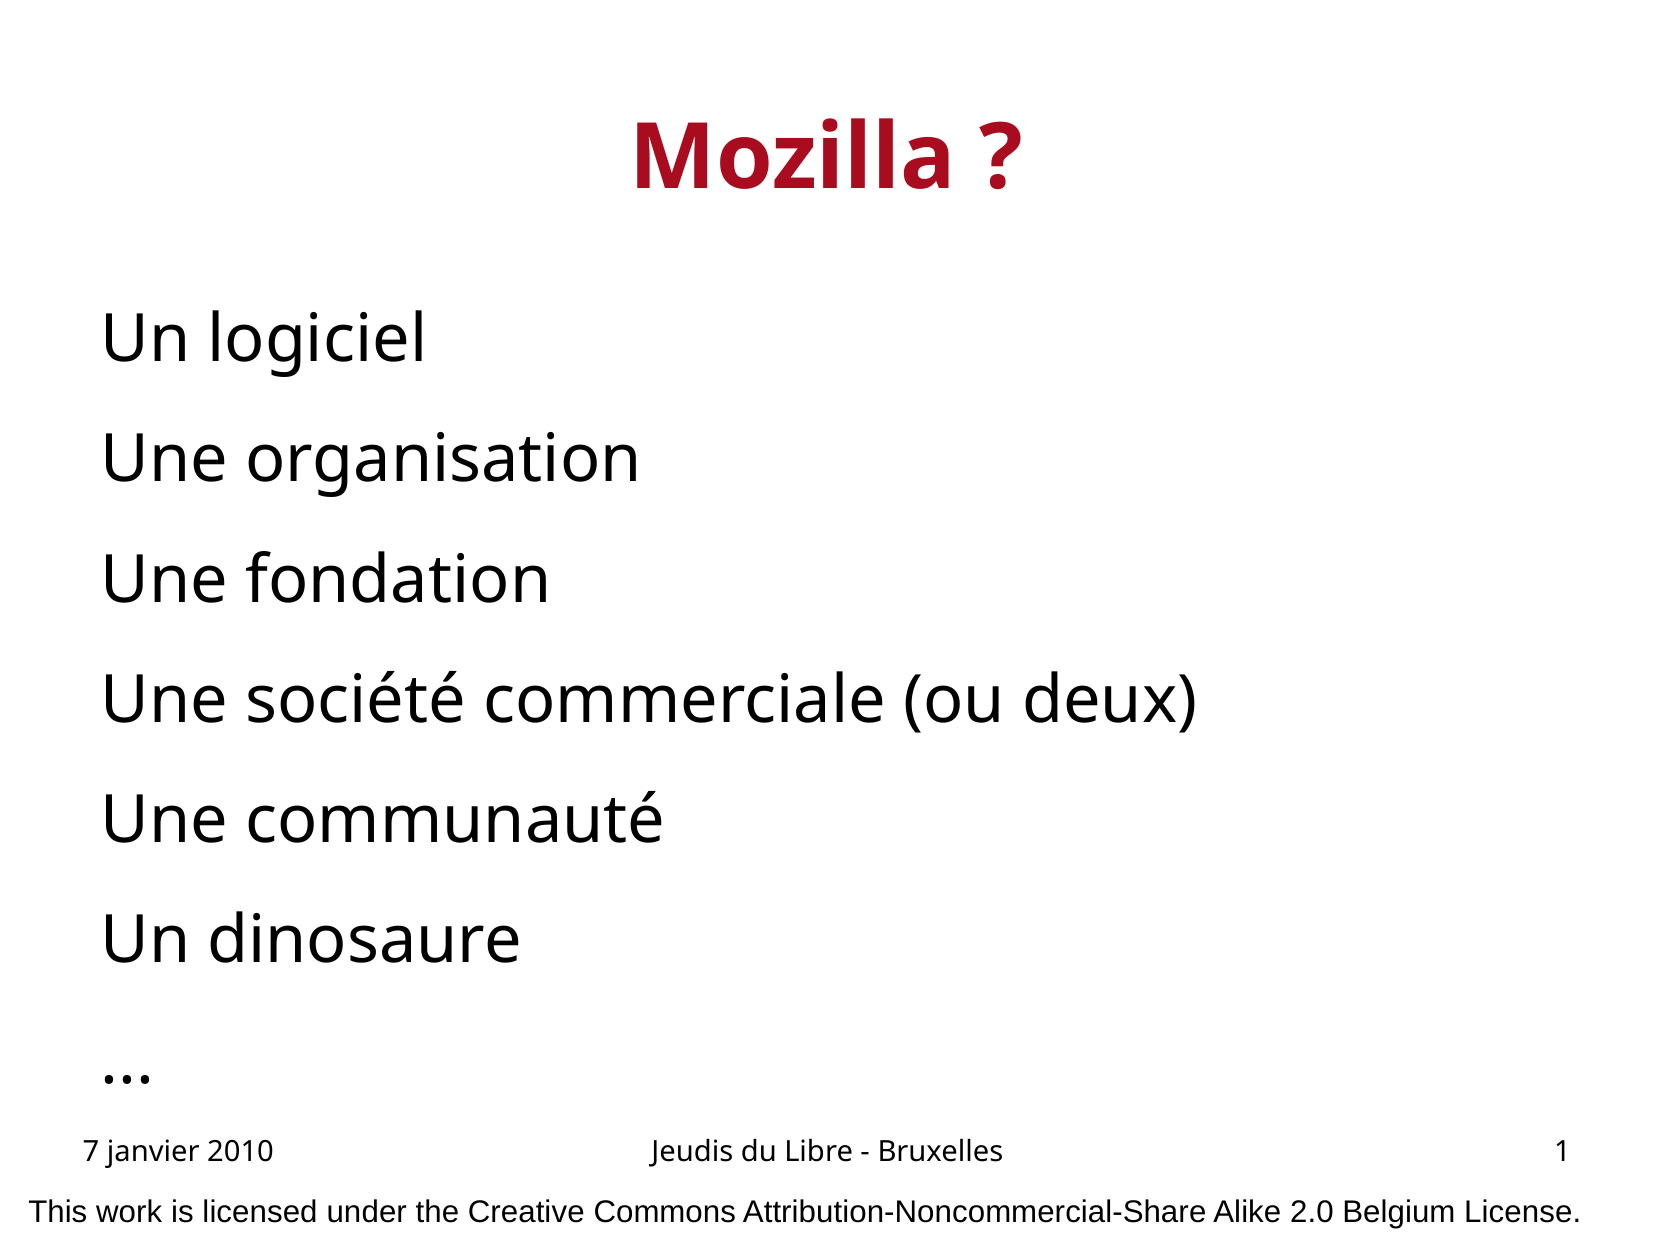

# Mozilla ?
Un logiciel
Une organisation
Une fondation
Une société commerciale (ou deux)
Une communauté
Un dinosaure
...
7 janvier 2010
Jeudis du Libre - Bruxelles
1
This work is licensed under the Creative Commons Attribution-Noncommercial-Share Alike 2.0 Belgium License.